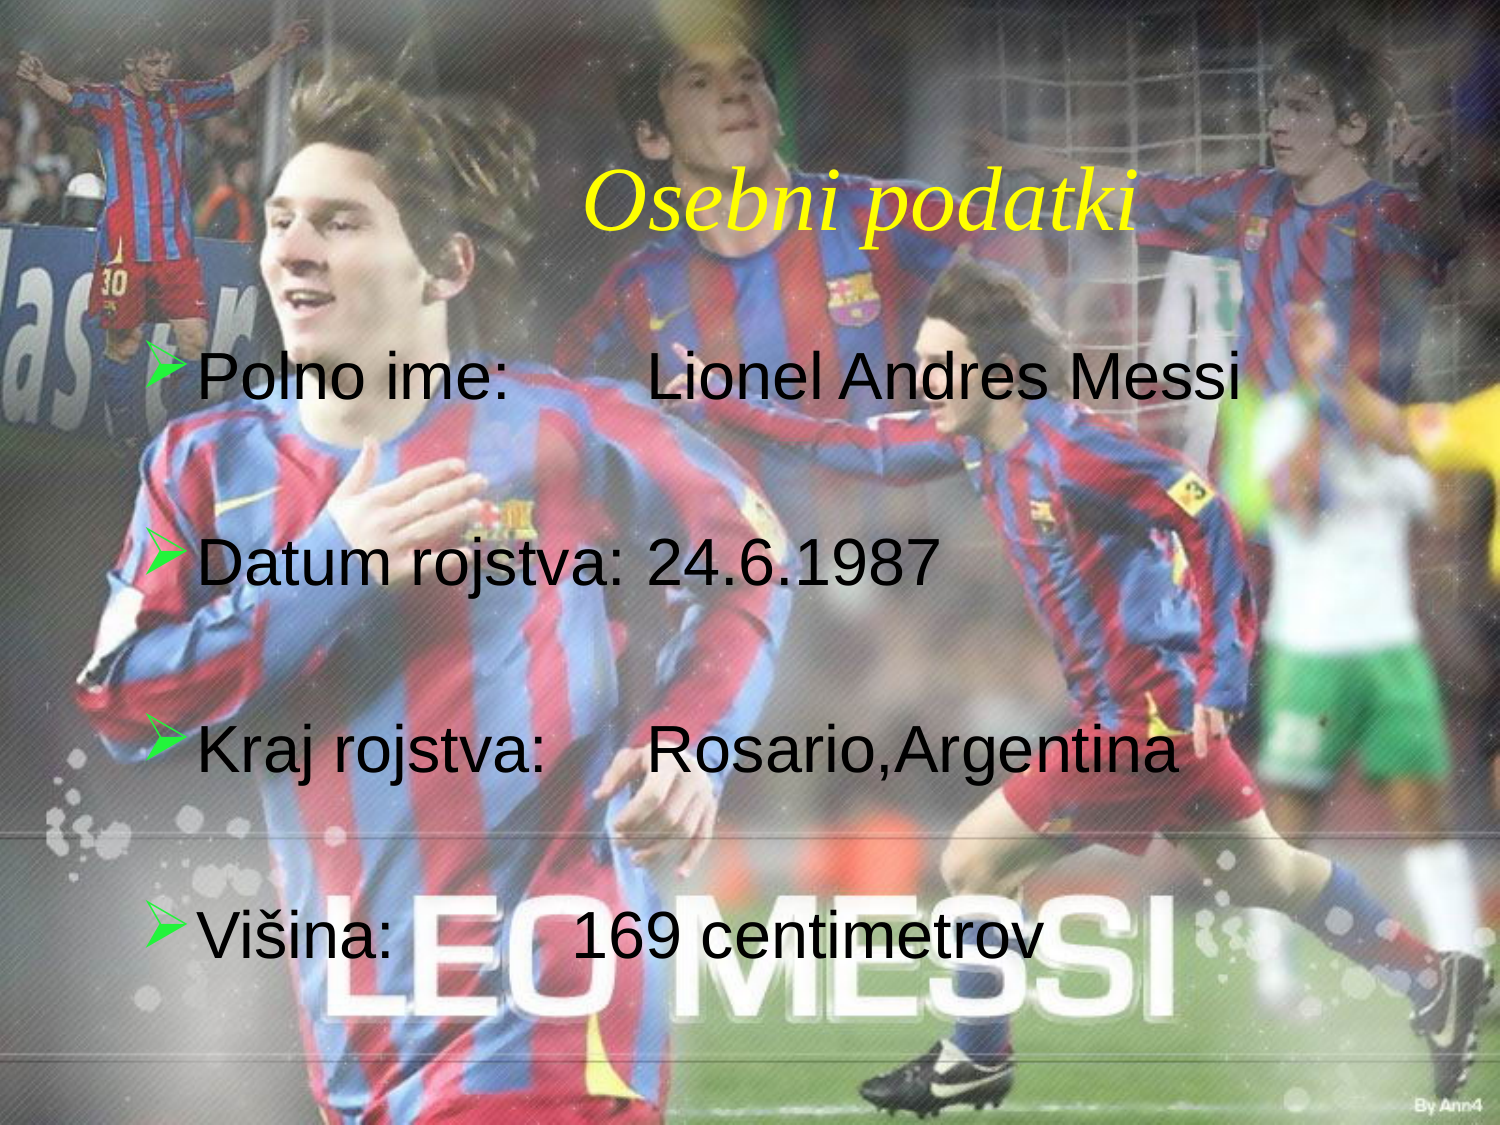

# Osebni podatki
Polno ime:		Lionel Andres Messi
Datum rojstva:	24.6.1987
Kraj rojstva:		Rosario,Argentina
Višina:			169 centimetrov